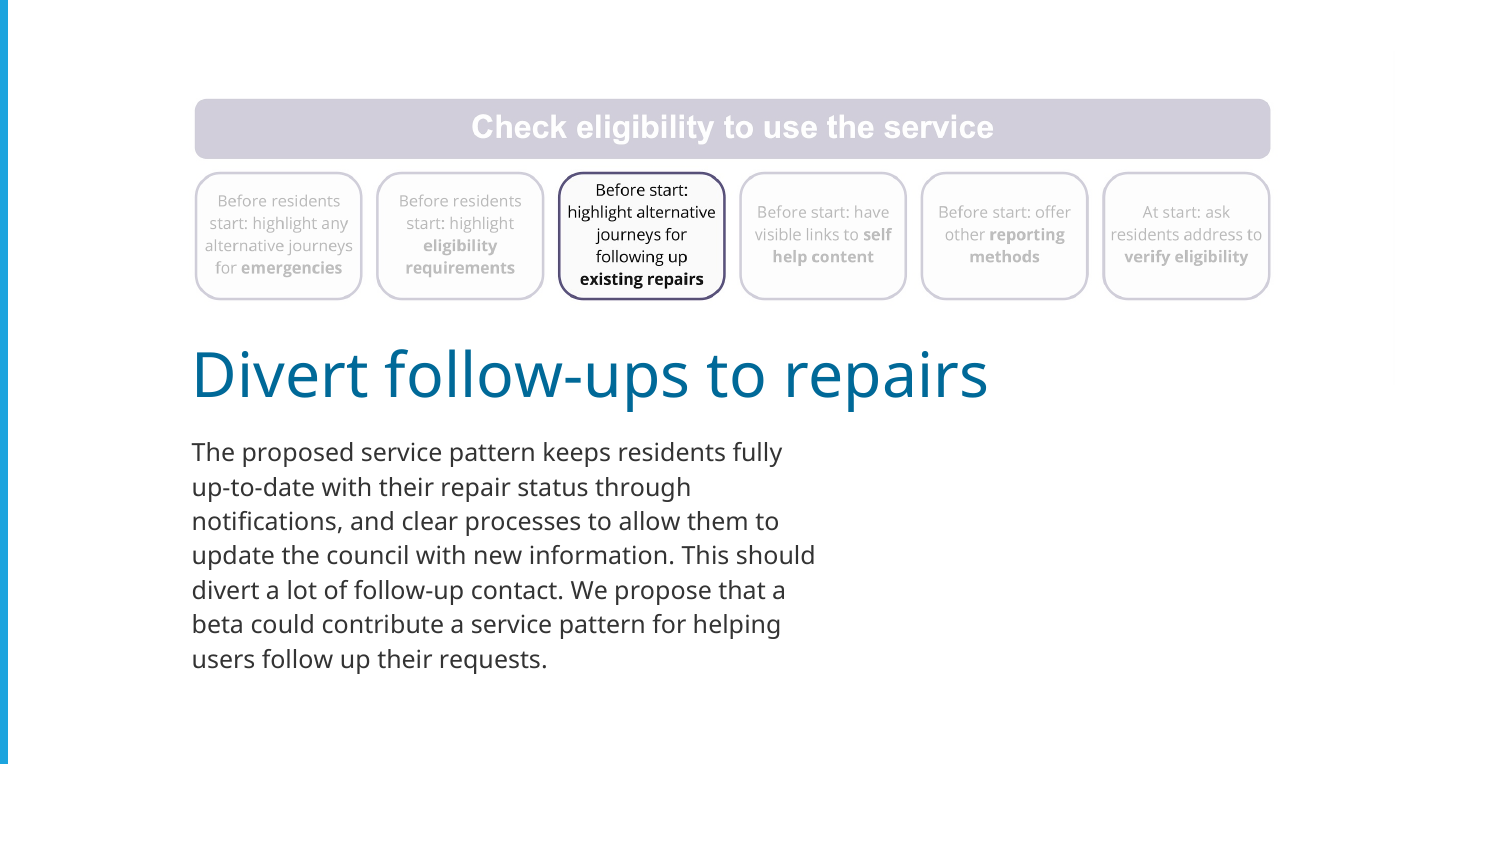

Divert follow-ups to repairs
The proposed service pattern keeps residents fully up-to-date with their repair status through notifications, and clear processes to allow them to update the council with new information. This should divert a lot of follow-up contact. We propose that a beta could contribute a service pattern for helping users follow up their requests.